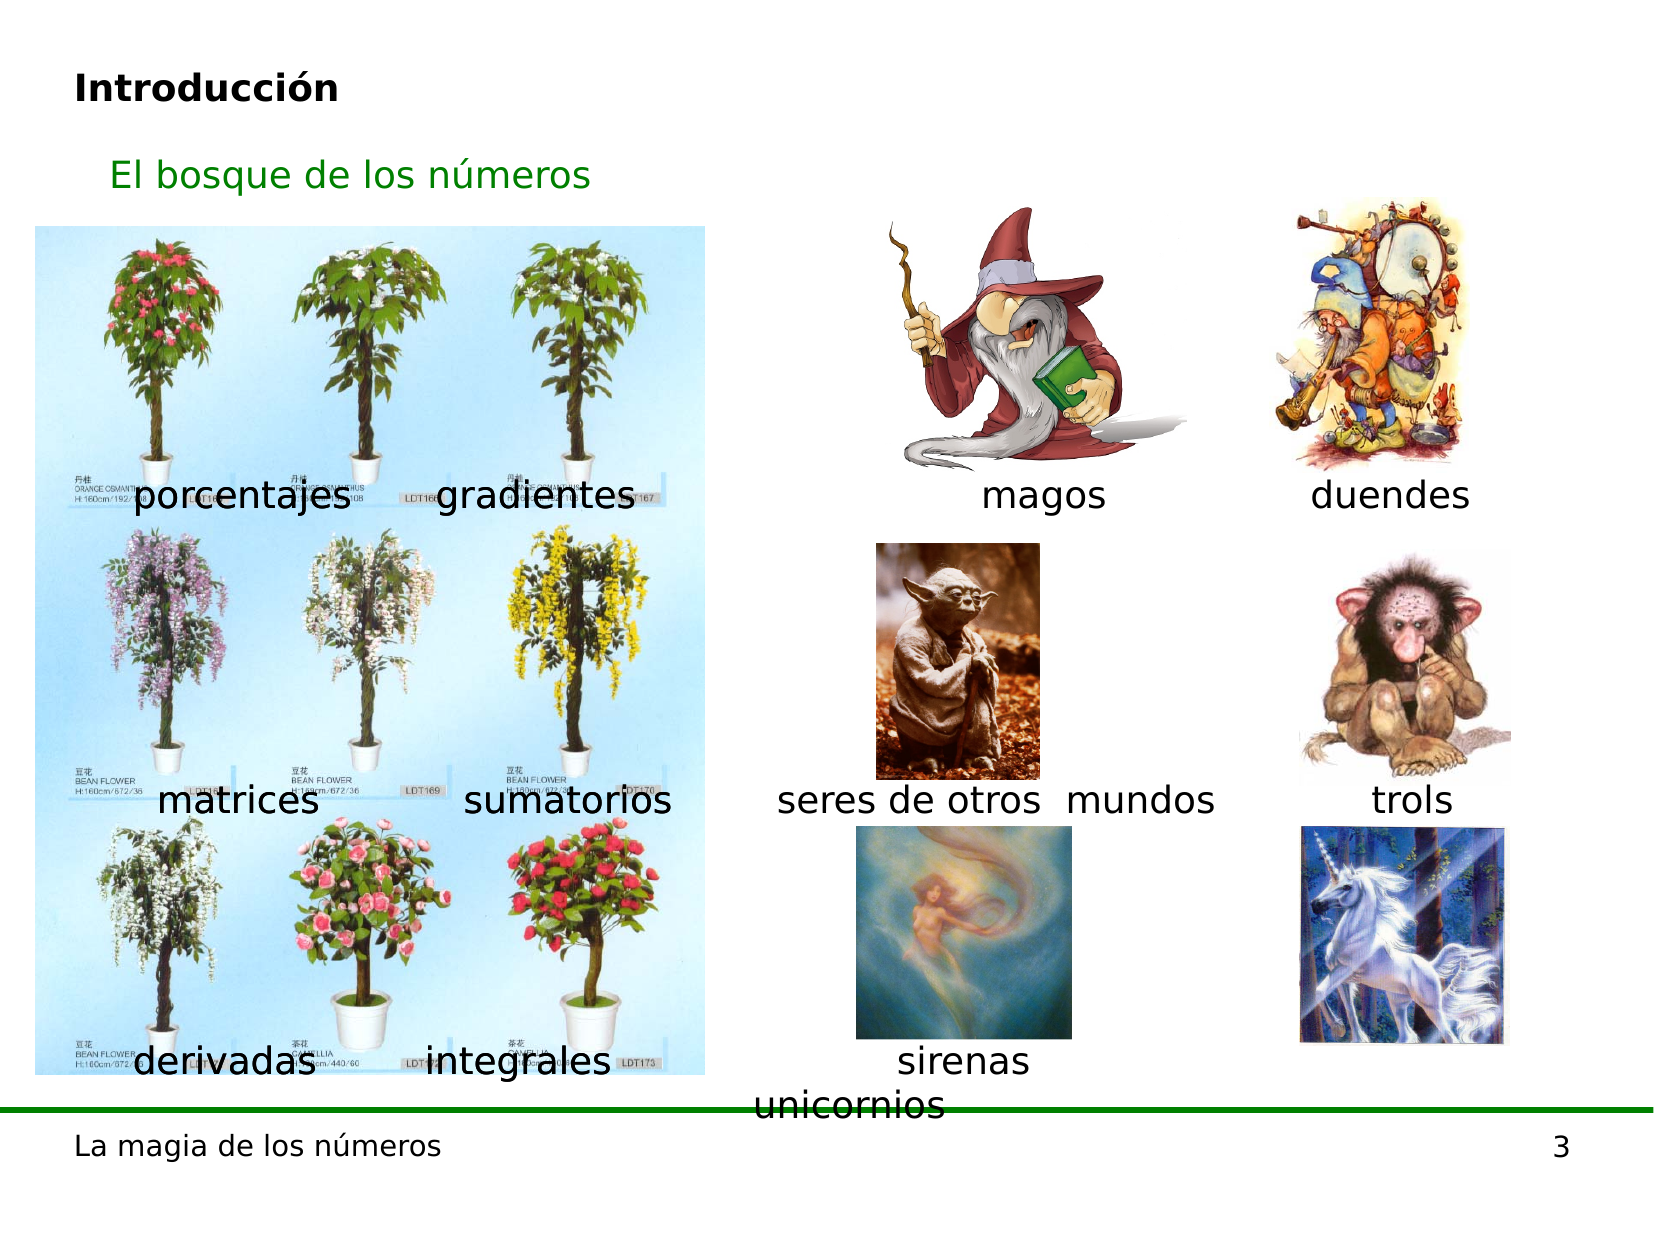

Introducción
El bosque de los números
porcentajes gradientes
 matrices sumatorios
derivadas integrales
porcentajes gradientes
 matrices sumatorios
derivadas integrales
 magos duendes
 seres de otros mundos trols
 sirenas unicornios
La magia de los números
3